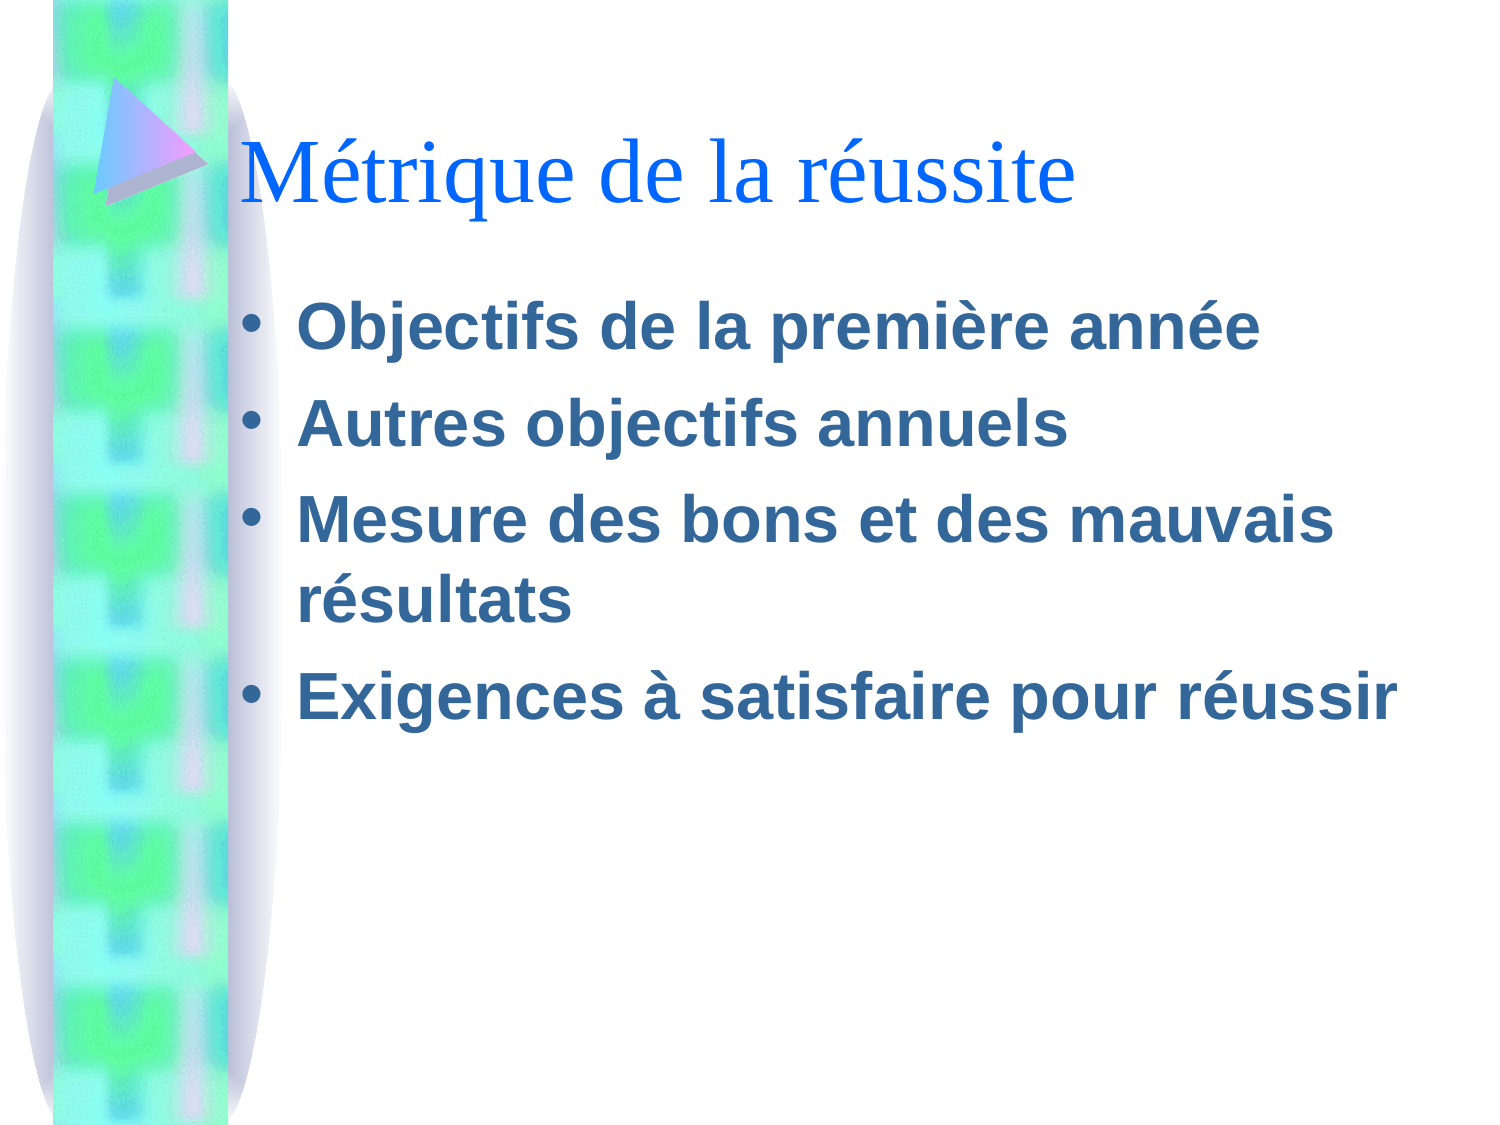

# Métrique de la réussite
Objectifs de la première année
Autres objectifs annuels
Mesure des bons et des mauvais résultats
Exigences à satisfaire pour réussir